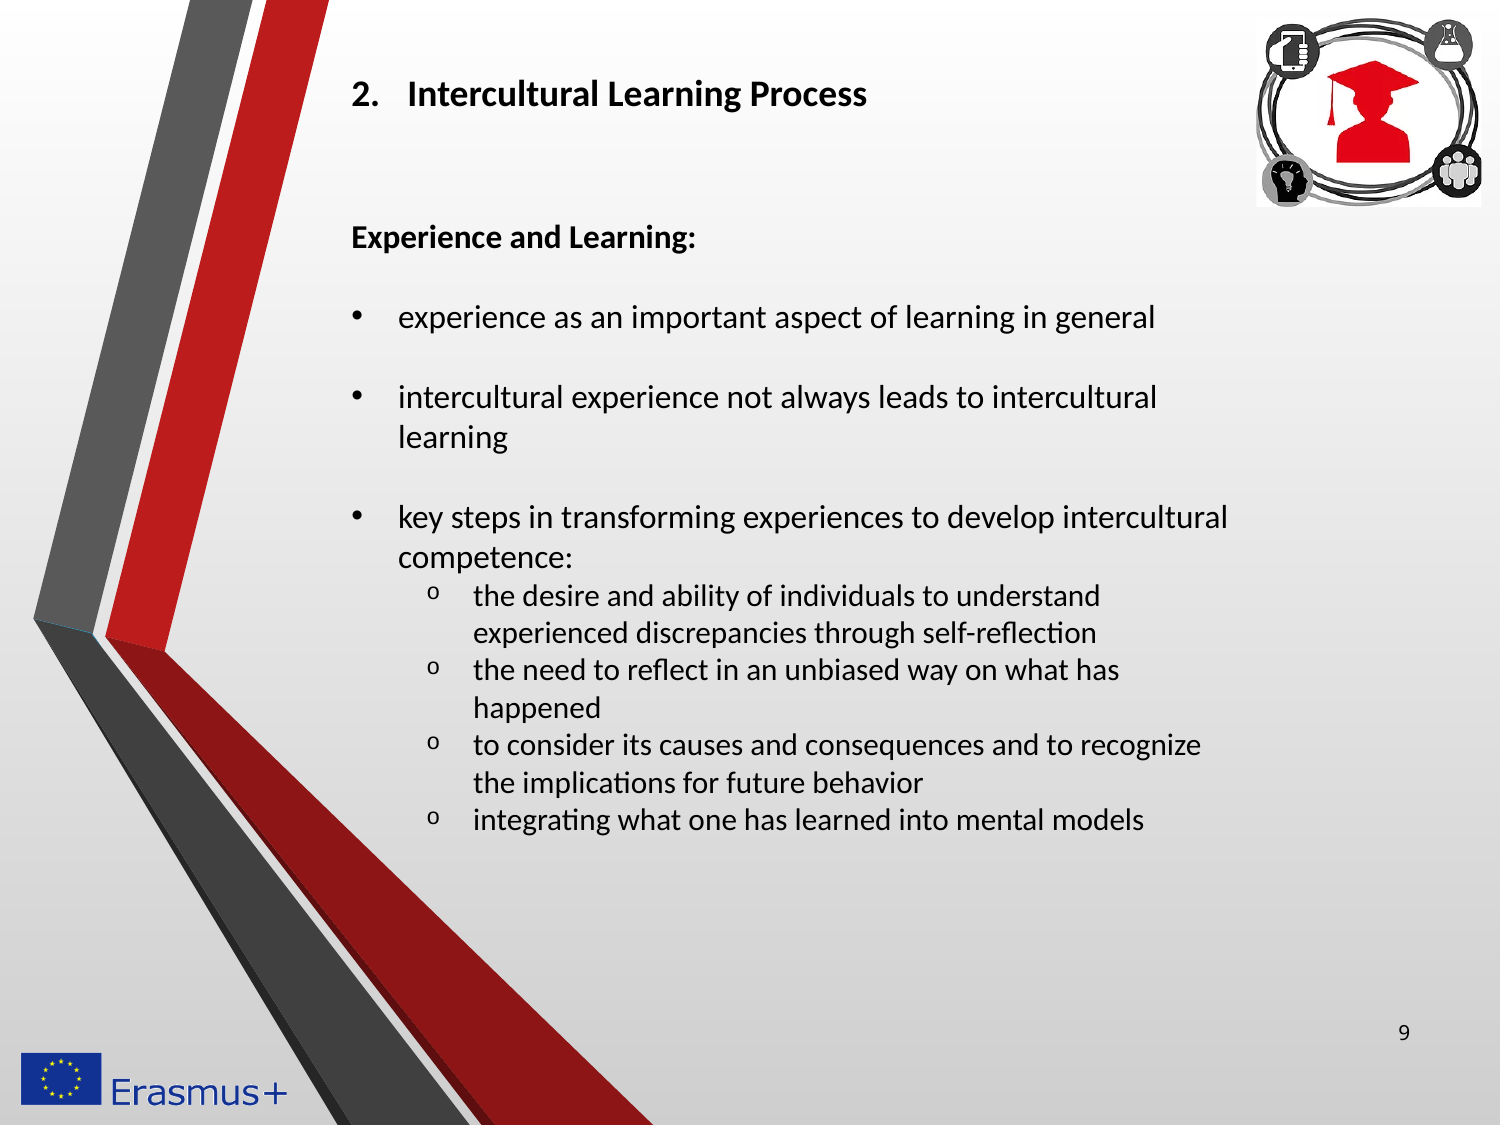

Intercultural Learning Process
Experience and Learning:
experience as an important aspect of learning in general
intercultural experience not always leads to intercultural learning
key steps in transforming experiences to develop intercultural competence:
the desire and ability of individuals to understand experienced discrepancies through self-reflection
the need to reflect in an unbiased way on what has happened
to consider its causes and consequences and to recognize the implications for future behavior
integrating what one has learned into mental models